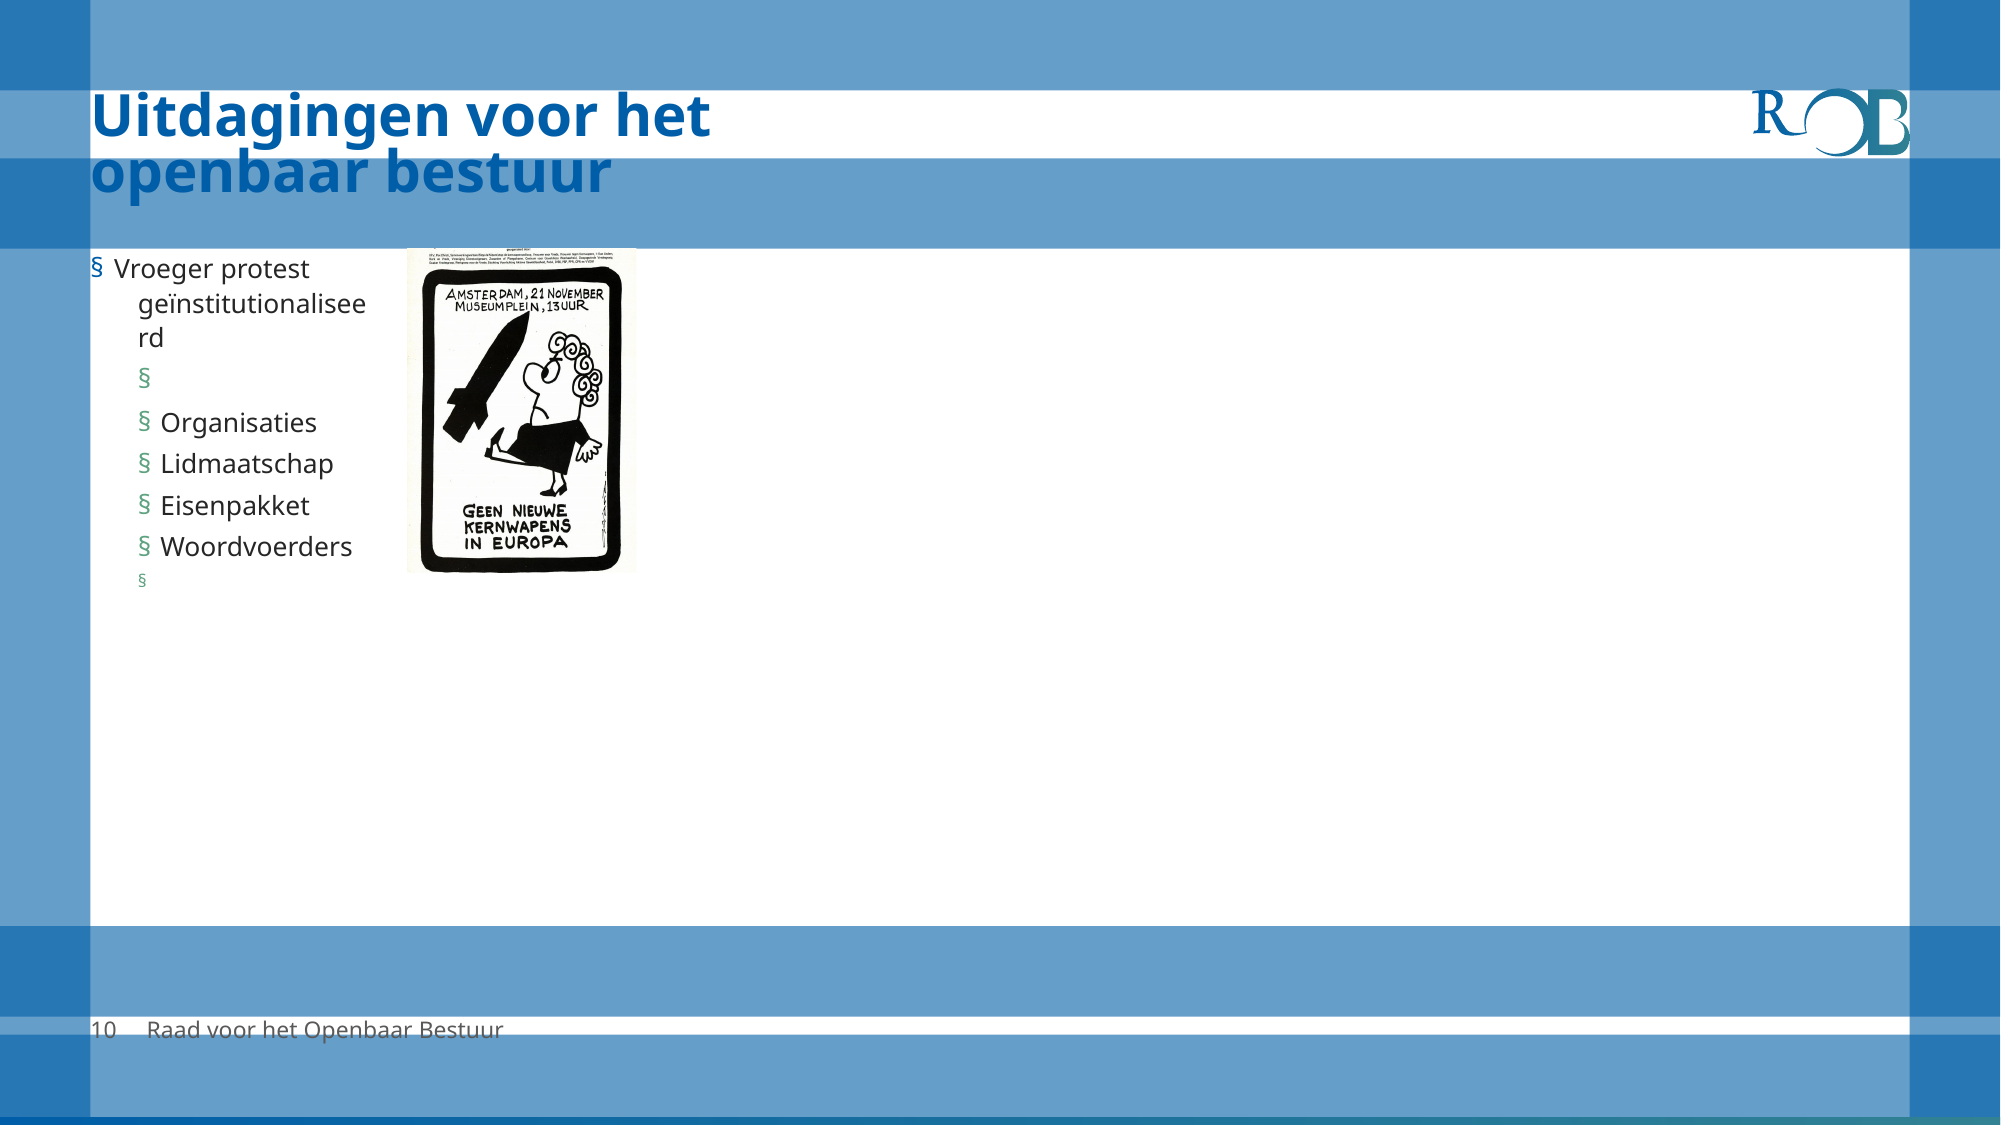

# Uitdagingen voor het openbaar bestuur
Vroeger protest geïnstitutionaliseerd
Organisaties
Lidmaatschap
Eisenpakket
Woordvoerders
Raad voor het Openbaar Bestuur